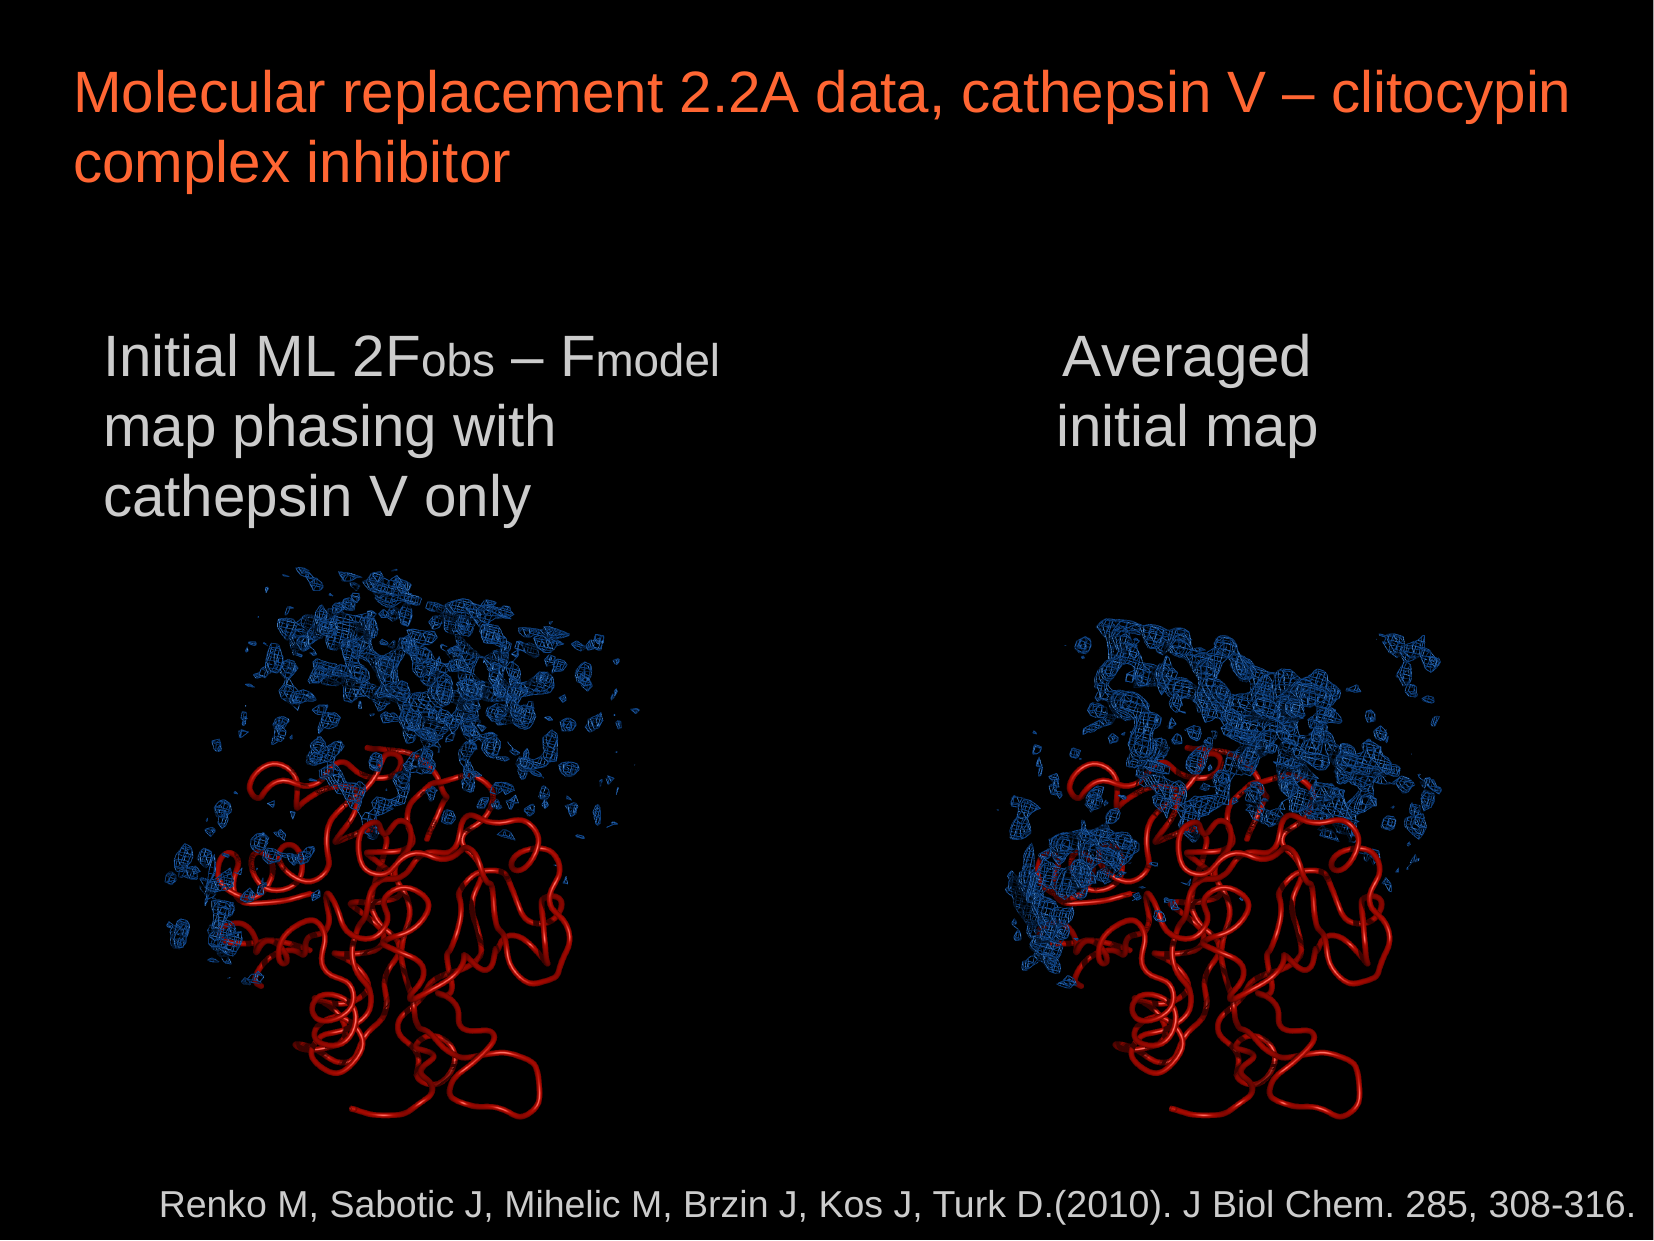

# Standard maps ML / averaged
Molecular replacement 2.2A data, cathepsin V – clitocypin complex inhibitor
Initial ML 2Fobs – Fmodel map phasing with cathepsin V only
Averaged initial map
Renko M, Sabotic J, Mihelic M, Brzin J, Kos J, Turk D.(2010). J Biol Chem. 285, 308-316.